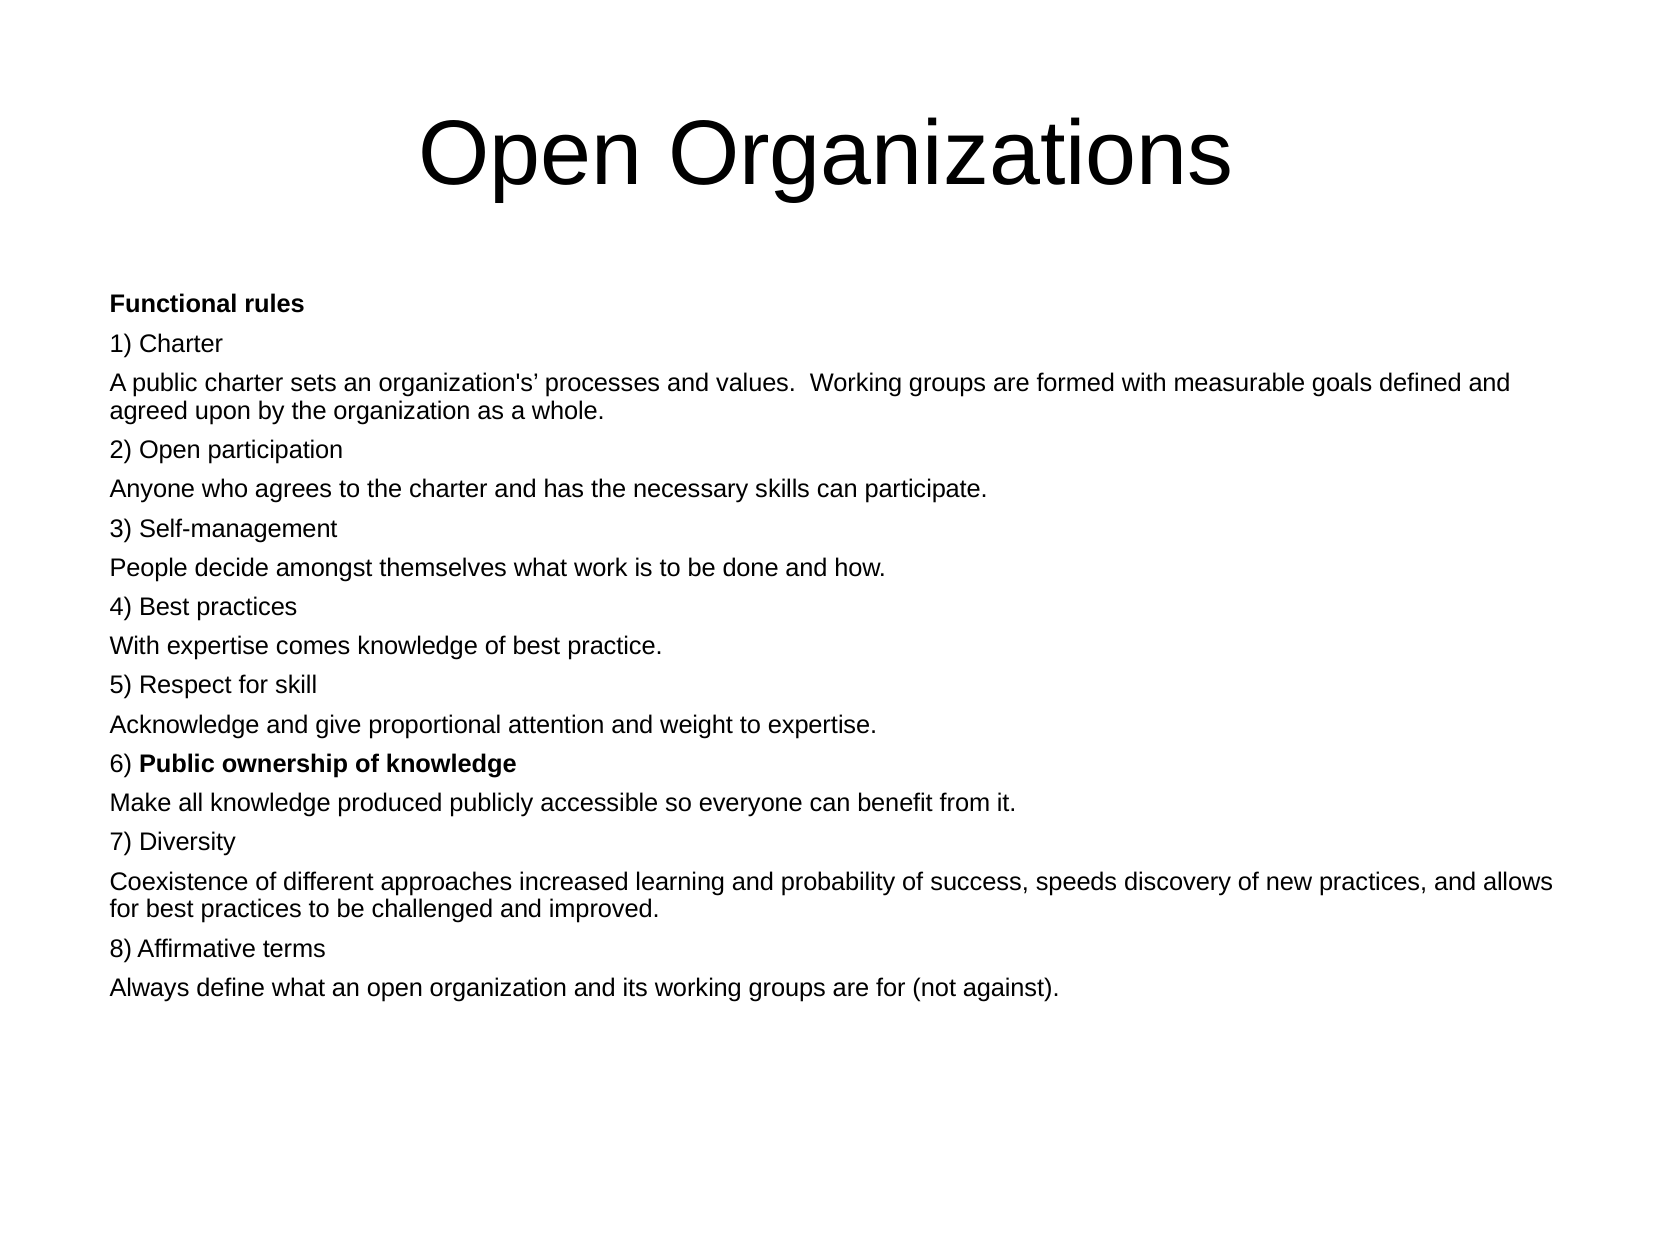

# Open Organizations
Functional rules
1) Charter
A public charter sets an organization's’ processes and values. Working groups are formed with measurable goals defined and agreed upon by the organization as a whole.
2) Open participation
Anyone who agrees to the charter and has the necessary skills can participate.
3) Self-management
People decide amongst themselves what work is to be done and how.
4) Best practices
With expertise comes knowledge of best practice.
5) Respect for skill
Acknowledge and give proportional attention and weight to expertise.
6) Public ownership of knowledge
Make all knowledge produced publicly accessible so everyone can benefit from it.
7) Diversity
Coexistence of different approaches increased learning and probability of success, speeds discovery of new practices, and allows for best practices to be challenged and improved.
8) Affirmative terms
Always define what an open organization and its working groups are for (not against).